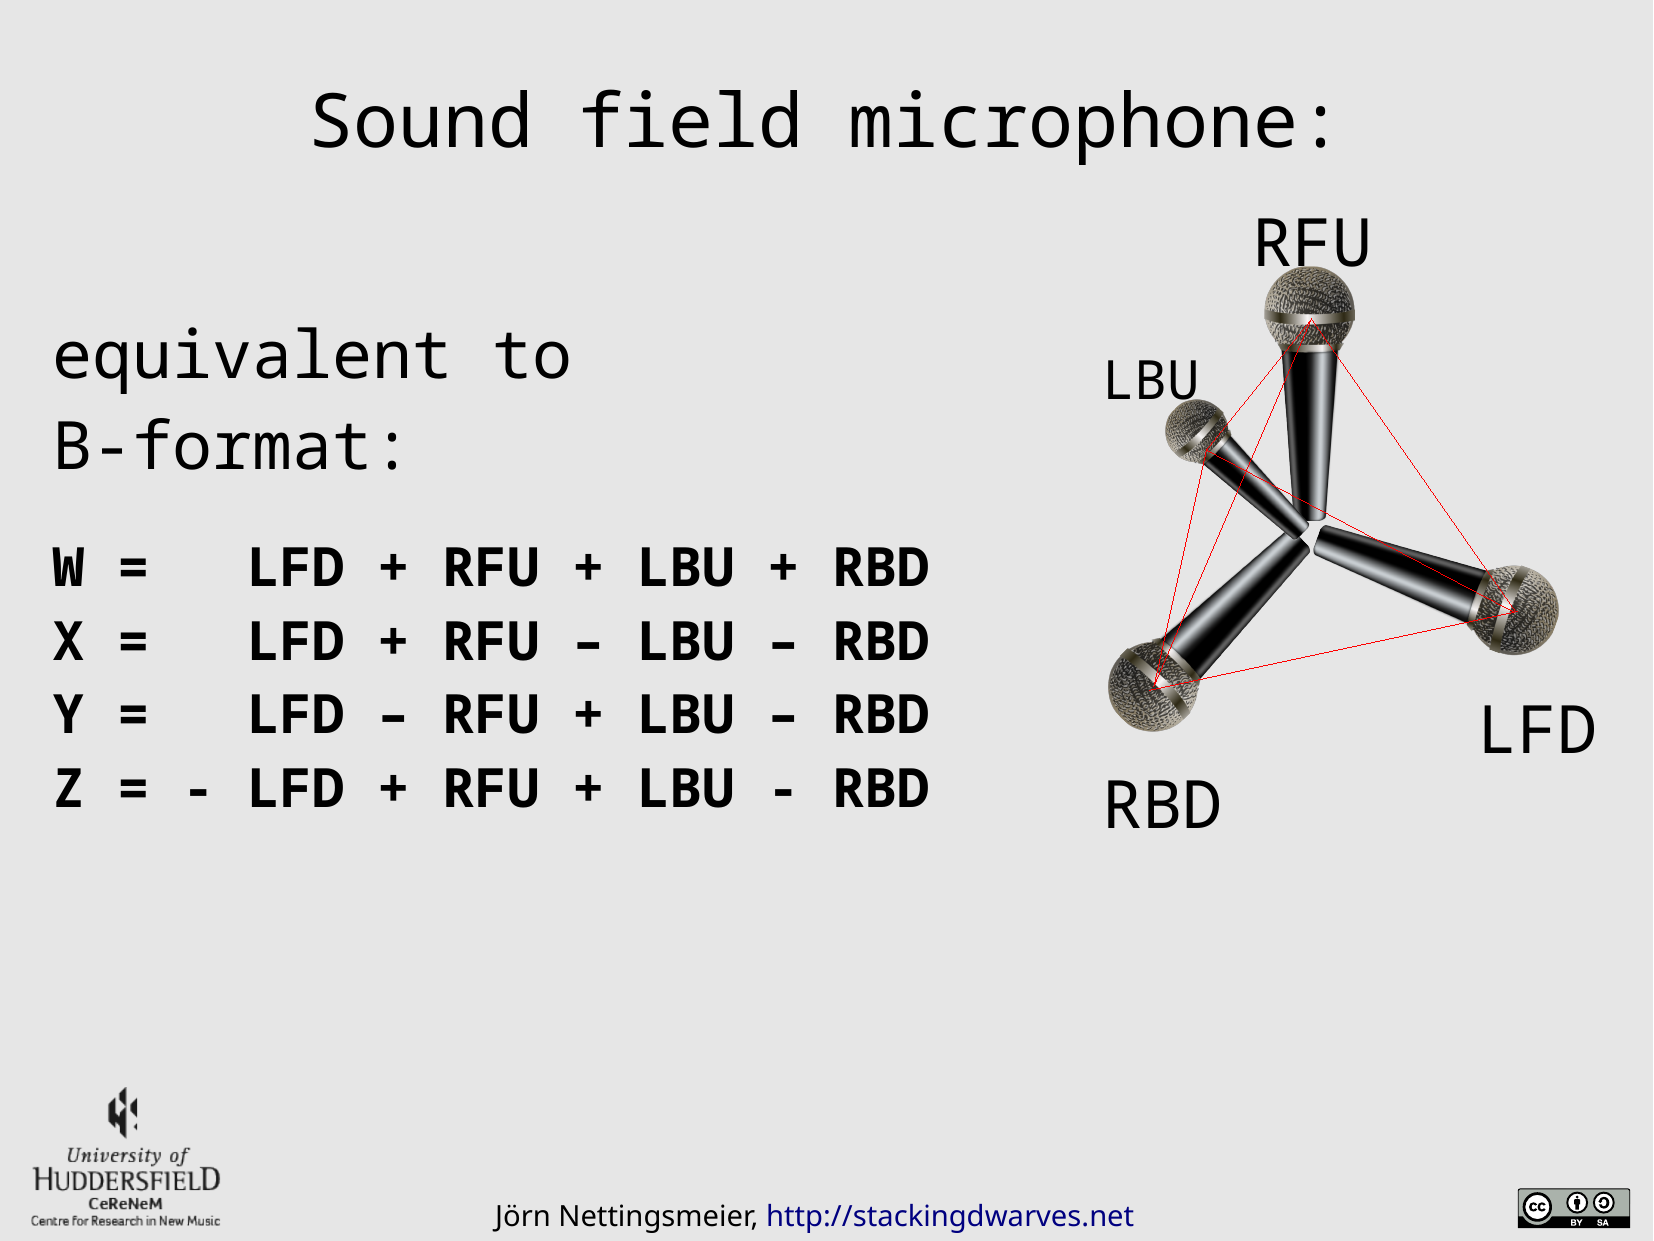

# Sound field microphone:
RFU
equivalent to B-format:
LBU
W = LFD + RFU + LBU + RBD
X = LFD + RFU – LBU – RBD
Y = LFD – RFU + LBU – RBD
Z = - LFD + RFU + LBU - RBD
LFD
RBD